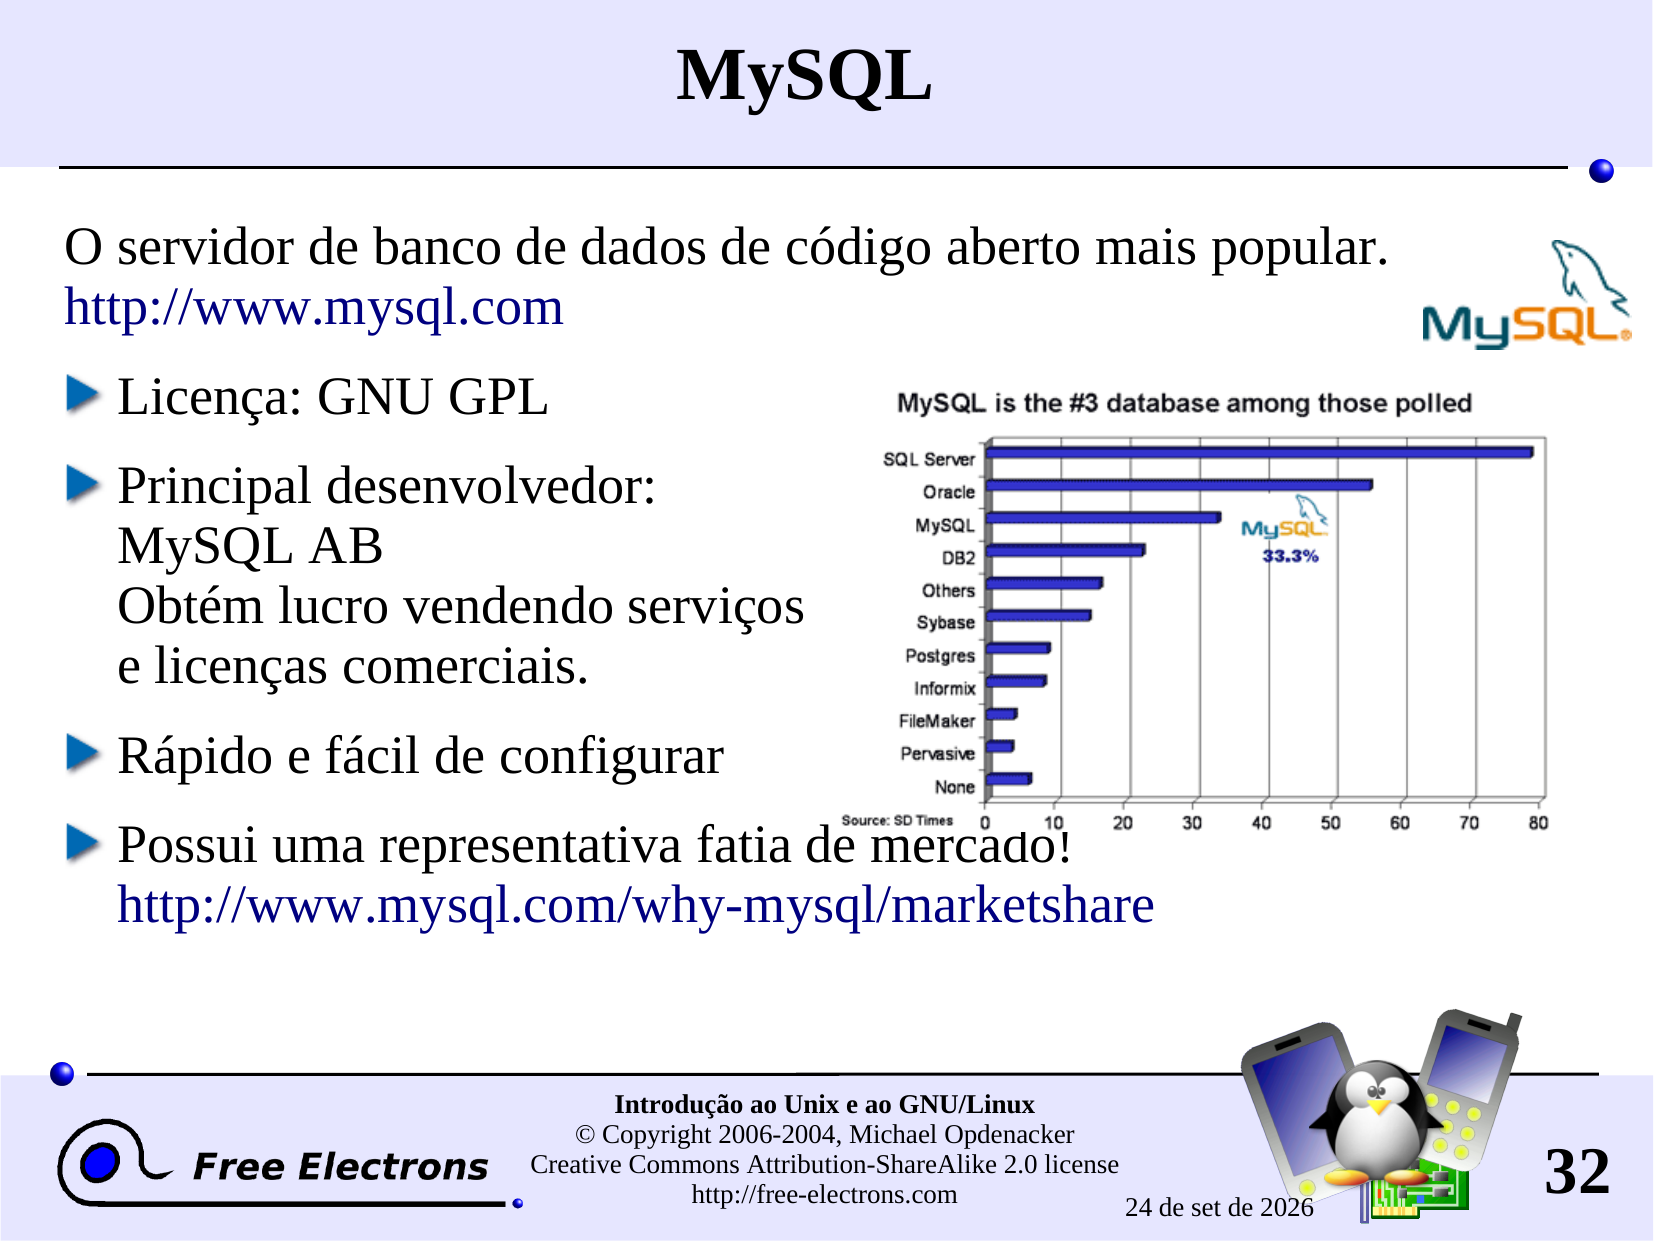

# MySQL
O servidor de banco de dados de código aberto mais popular.
http://www.mysql.com
Licença: GNU GPL
Principal desenvolvedor:
MySQL AB
Obtém lucro vendendo serviços
e licenças comerciais.
Rápido e fácil de configurar
Possui uma representativa fatia de mercado!
http://www.mysql.com/why-mysql/marketshare